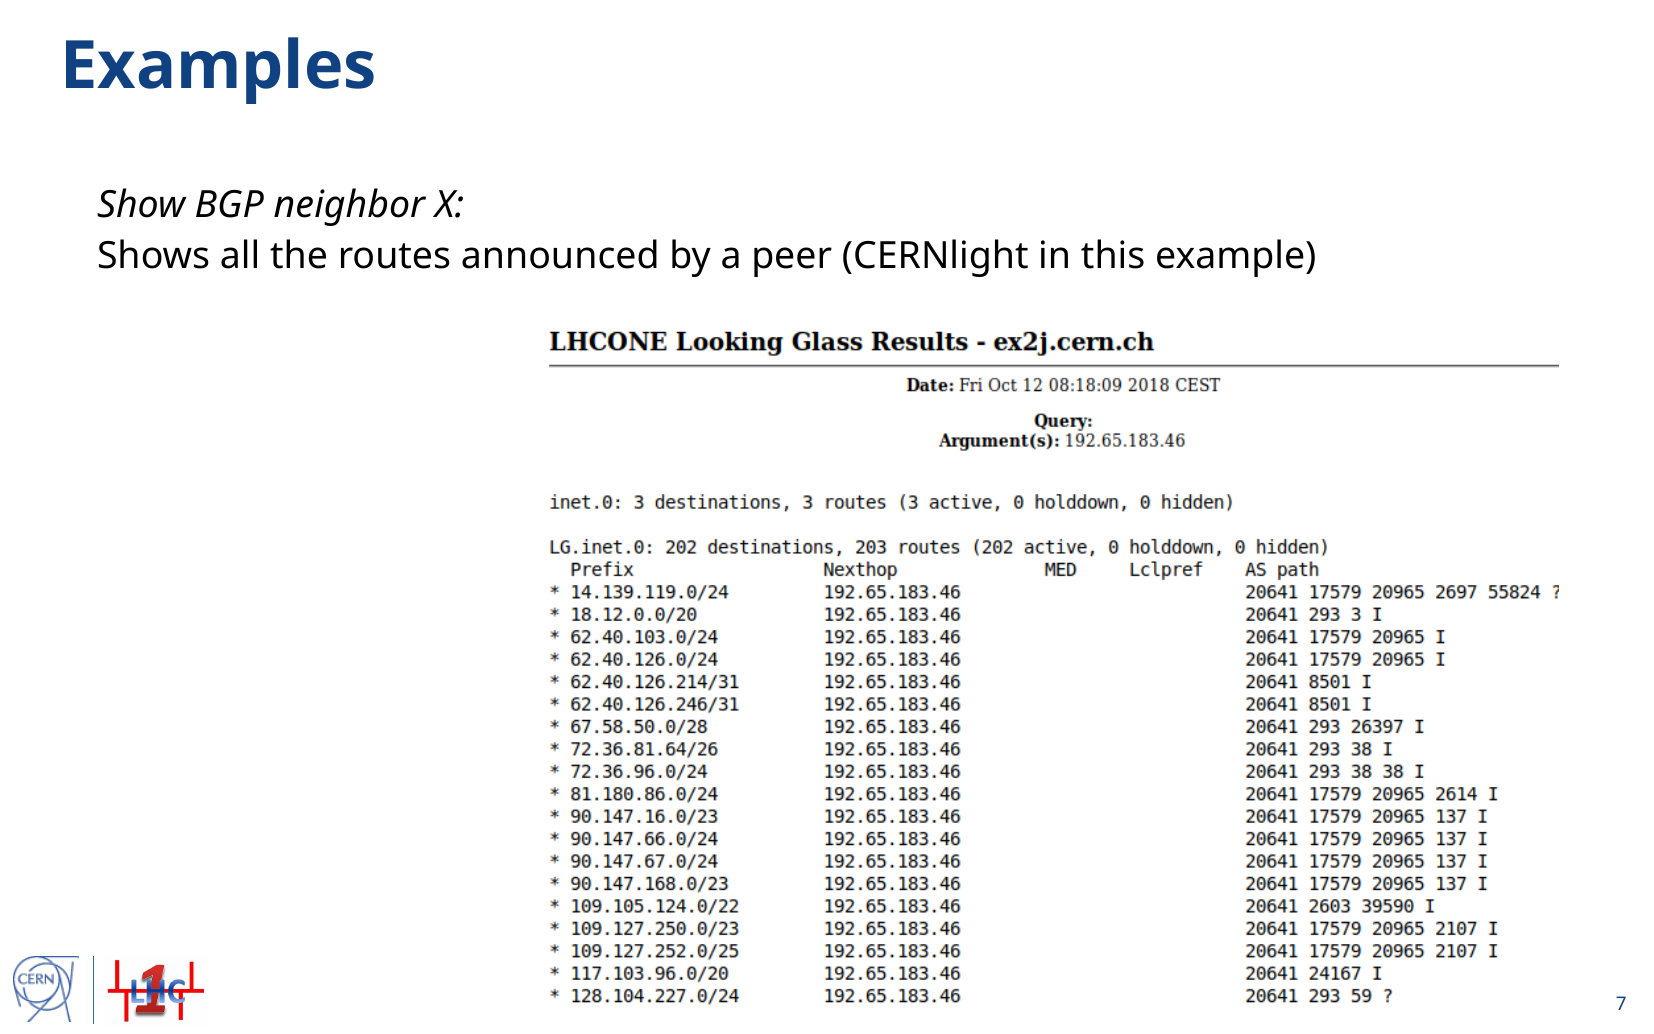

# Examples
Show BGP neighbor X:
Shows all the routes announced by a peer (CERNlight in this example)